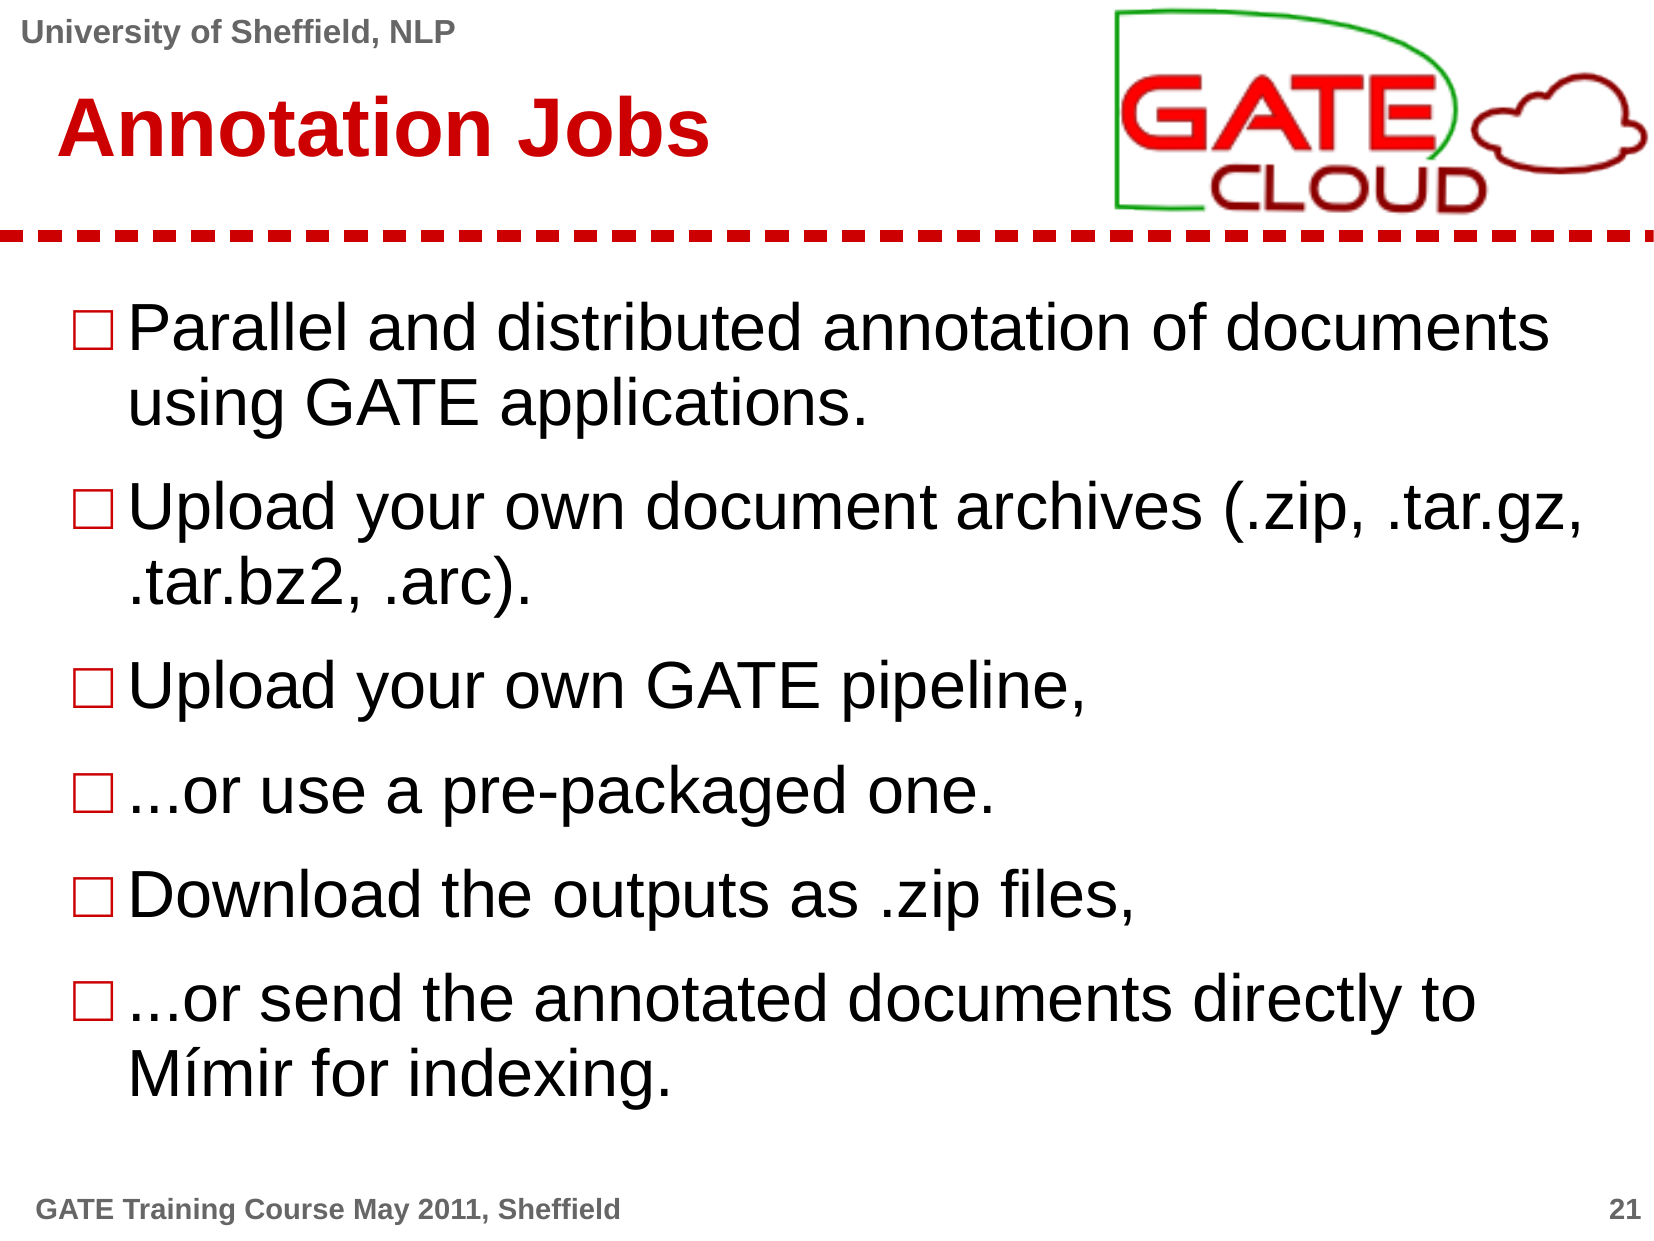

# Annotation Jobs
Parallel and distributed annotation of documents using GATE applications.
Upload your own document archives (.zip, .tar.gz, .tar.bz2, .arc).
Upload your own GATE pipeline,
...or use a pre-packaged one.
Download the outputs as .zip files,
...or send the annotated documents directly to Mímir for indexing.
GATE Training Course May 2011, Sheffield
21